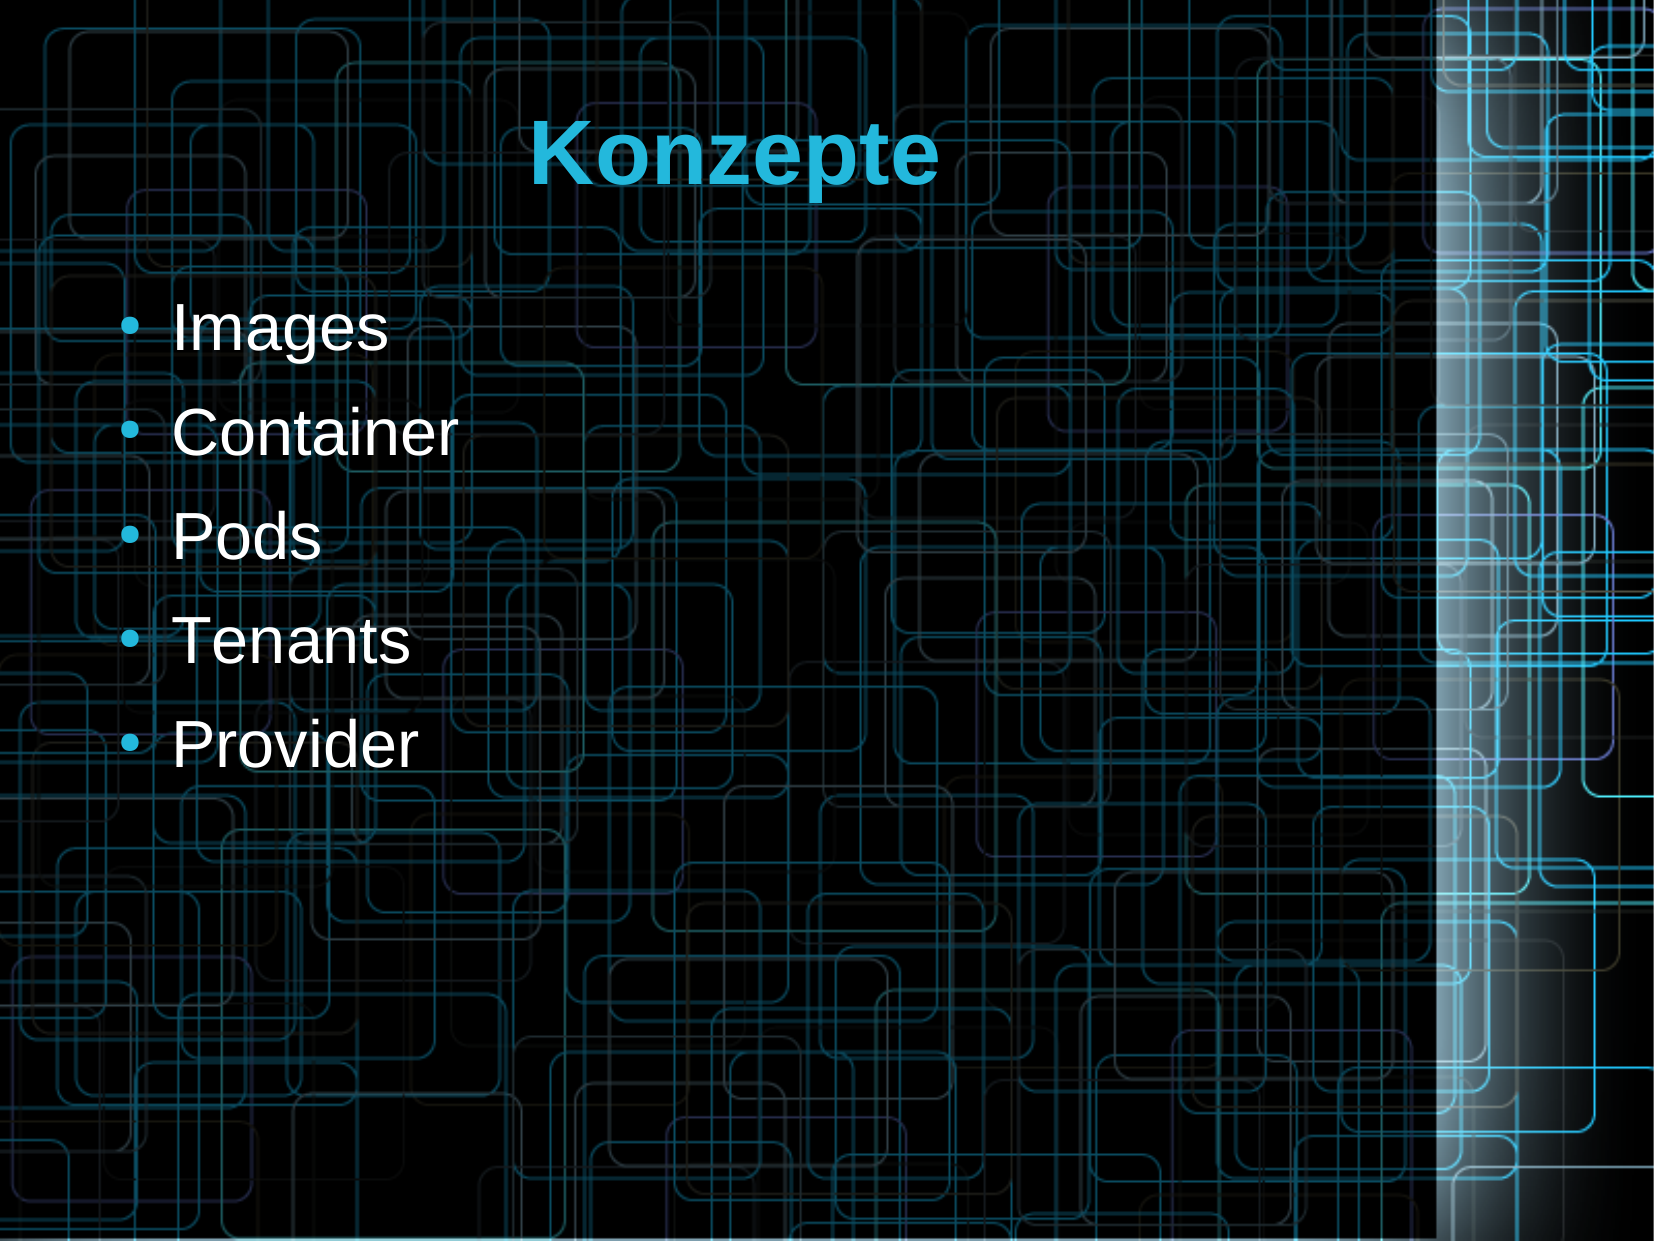

# Konzepte
Images
Container
Pods
Tenants
Provider